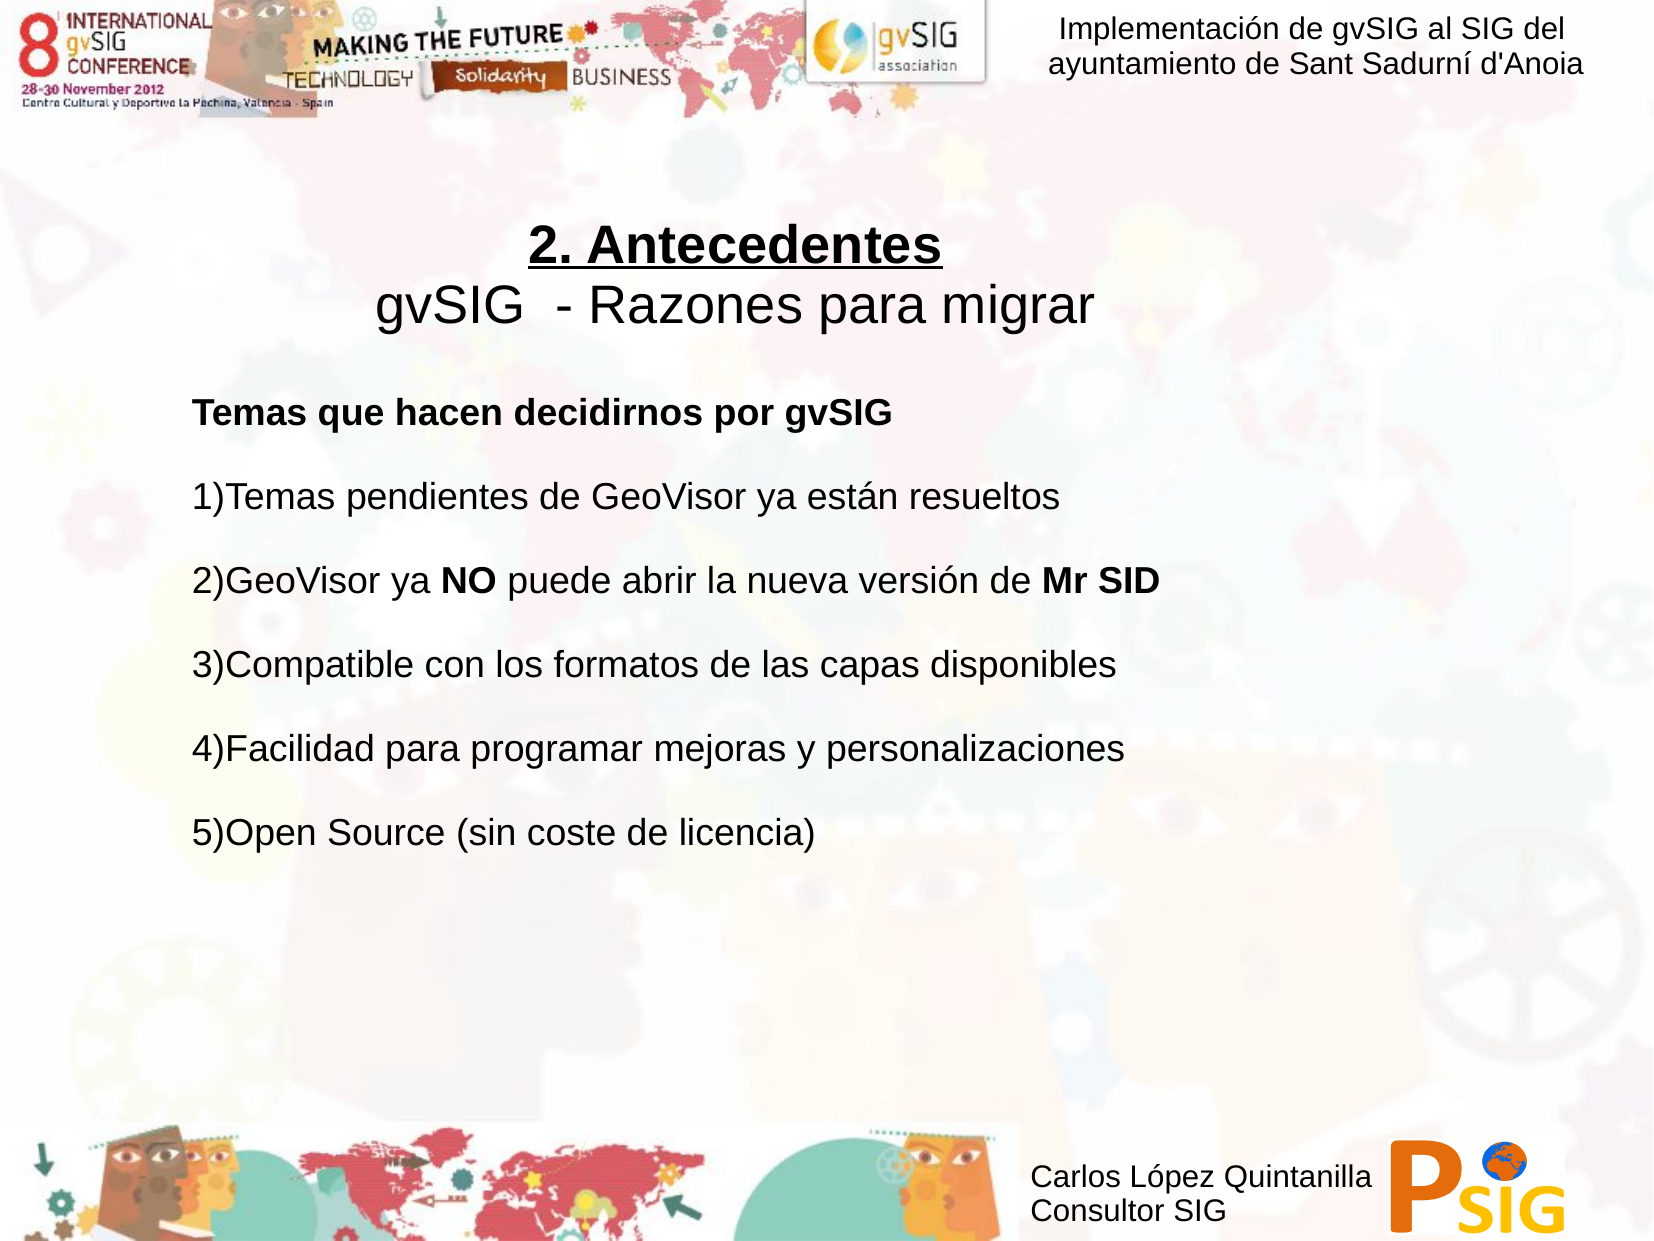

2. Antecedentes
gvSIG - Razones para migrar
Temas que hacen decidirnos por gvSIG
Temas pendientes de GeoVisor ya están resueltos
GeoVisor ya NO puede abrir la nueva versión de Mr SID
Compatible con los formatos de las capas disponibles
Facilidad para programar mejoras y personalizaciones
Open Source (sin coste de licencia)